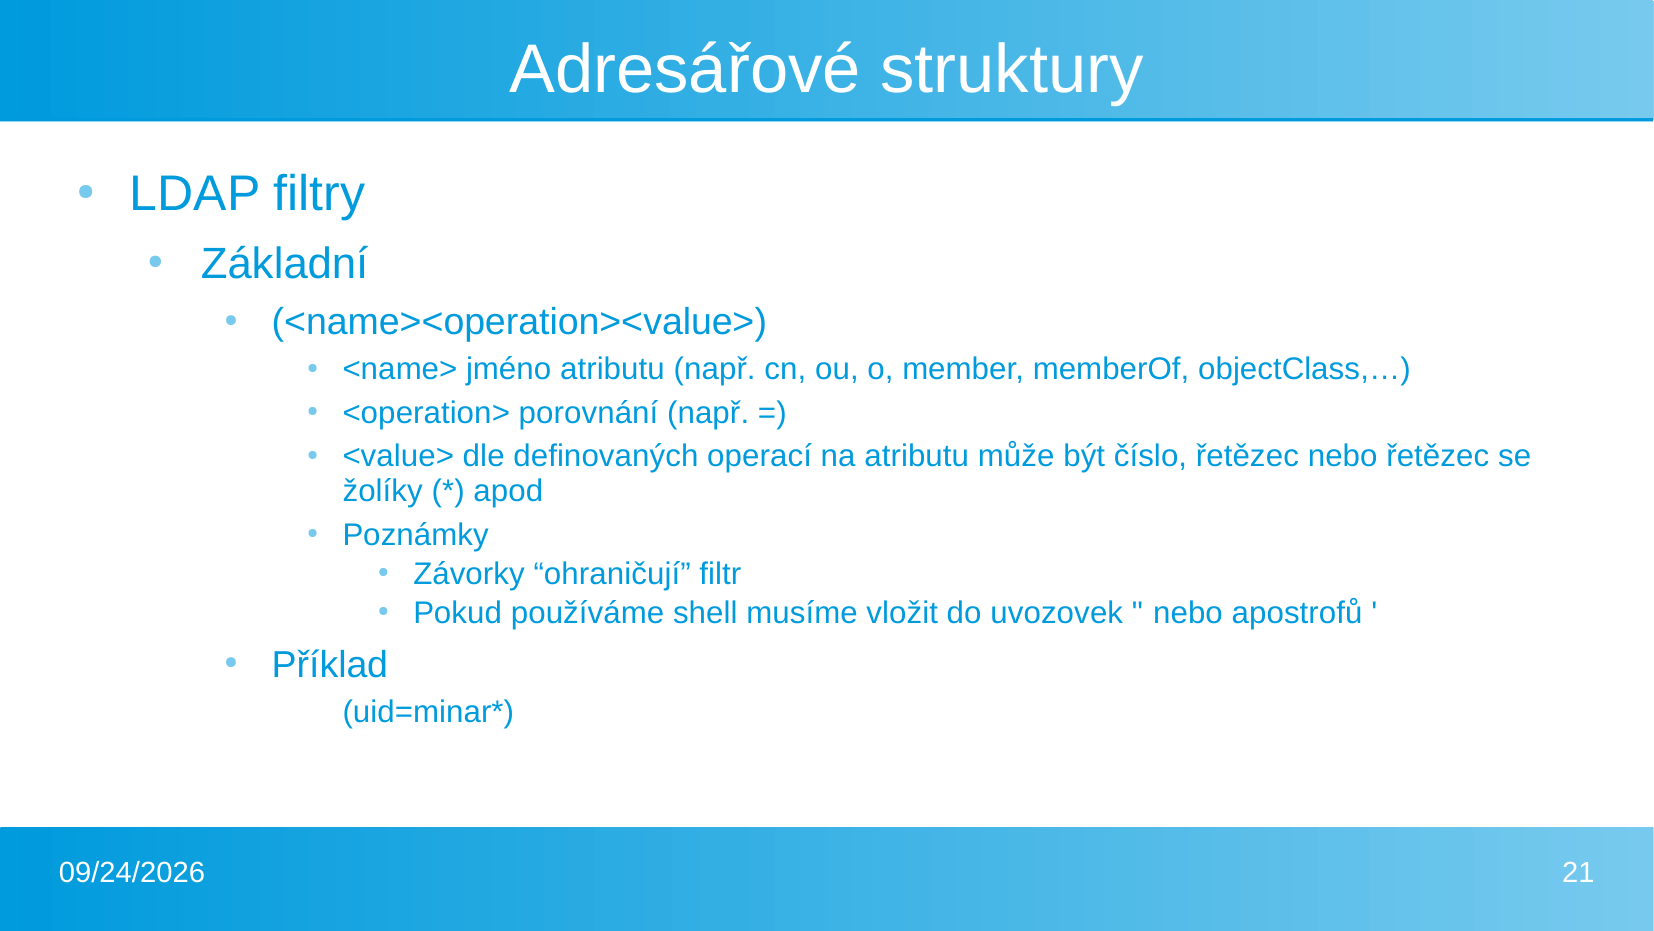

# Adresářové struktury
LDAP filtry
Základní
(<name><operation><value>)
<name> jméno atributu (např. cn, ou, o, member, memberOf, objectClass,…)
<operation> porovnání (např. =)
<value> dle definovaných operací na atributu může být číslo, řetězec nebo řetězec se žolíky (*) apod
Poznámky
Závorky “ohraničují” filtr
Pokud používáme shell musíme vložit do uvozovek " nebo apostrofů '
Příklad
(uid=minar*)
21